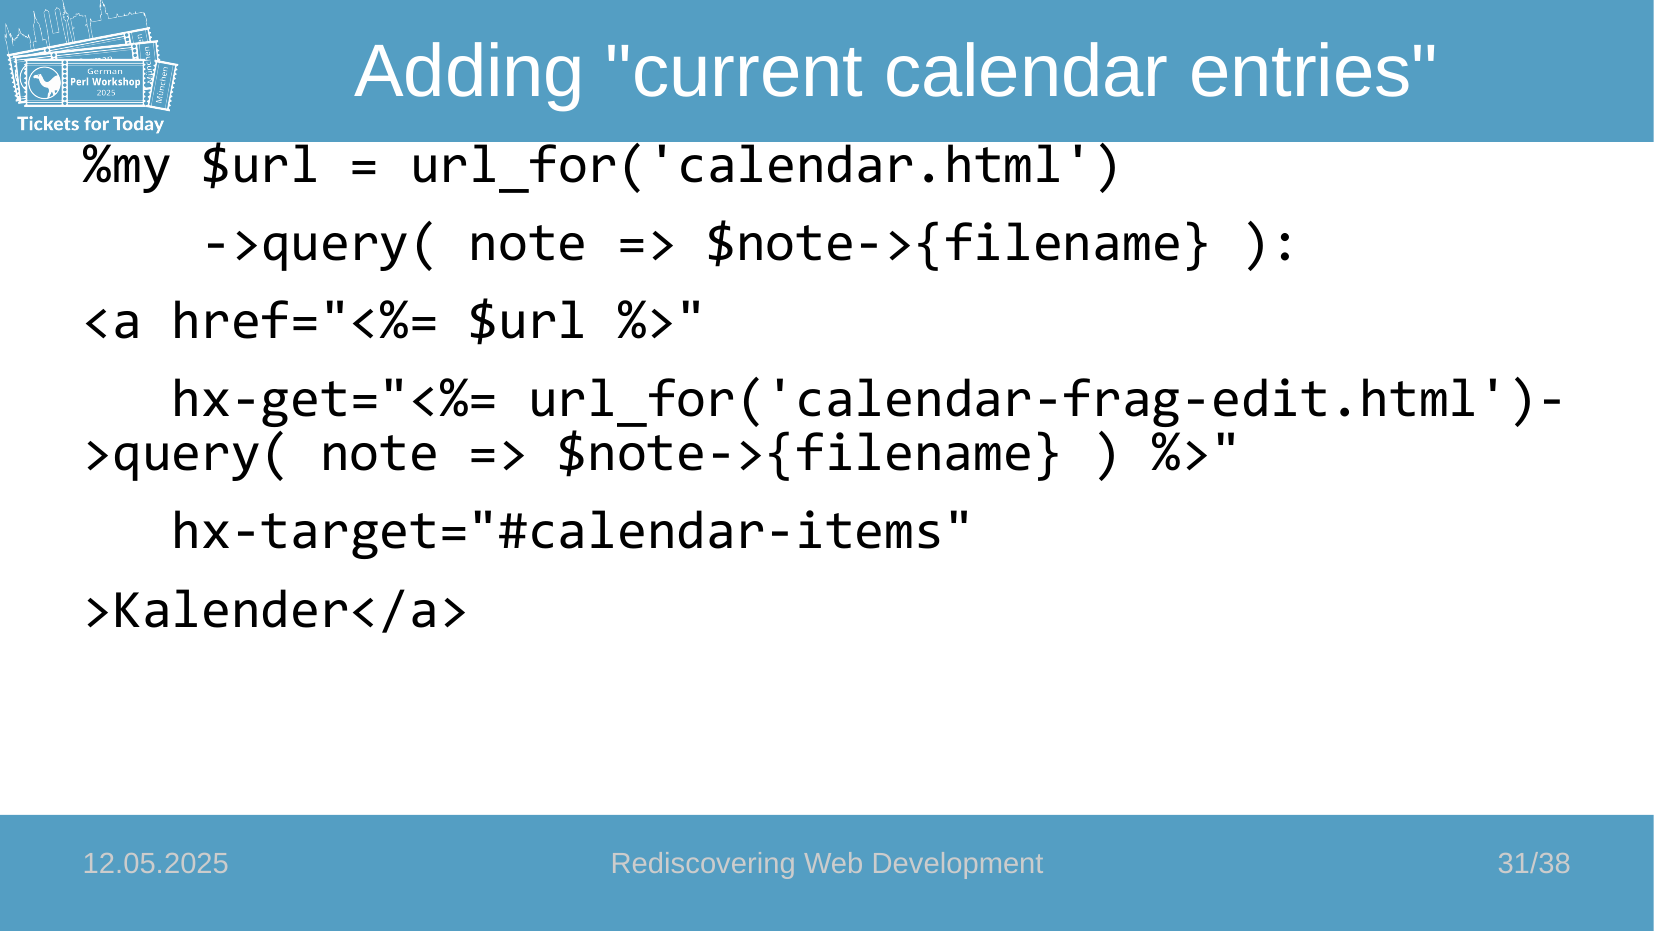

# Adding "current calendar entries"
%my $url = url_for('calendar.html')
 ->query( note => $note->{filename} ):
<a href="<%= $url %>"
 hx-get="<%= url_for('calendar-frag-edit.html')->query( note => $note->{filename} ) %>"
 hx-target="#calendar-items"
>Kalender</a>
08. März 2019
31